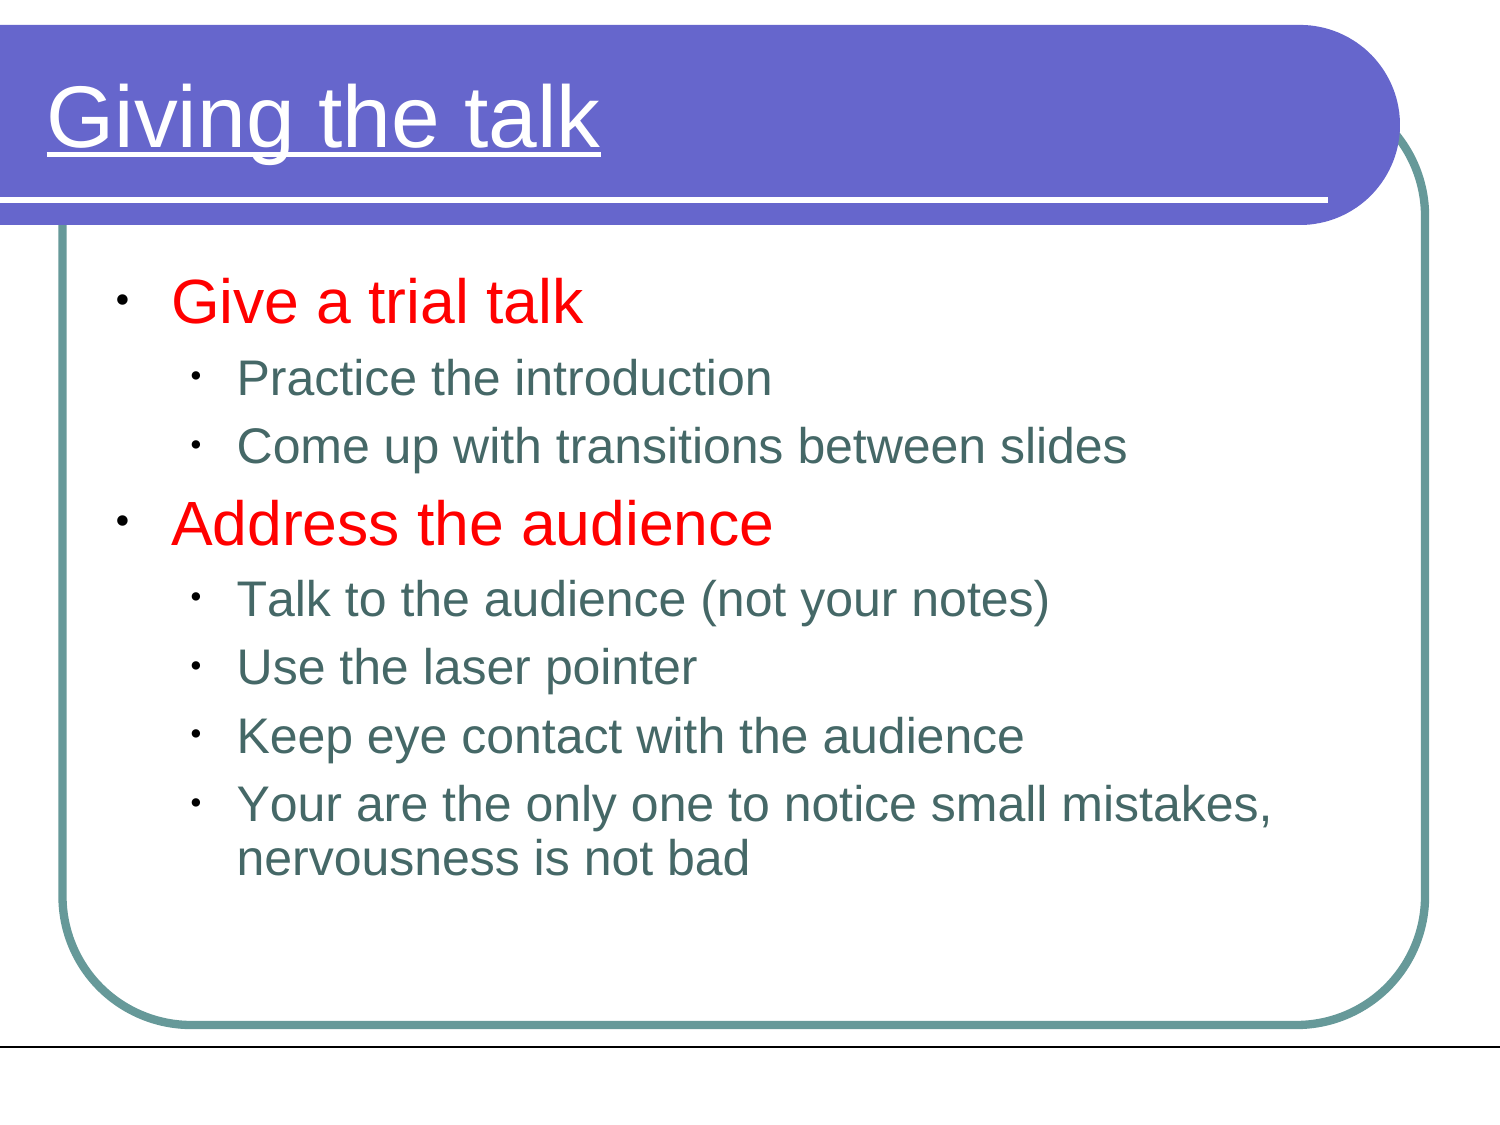

# Giving the talk
Give a trial talk
Practice the introduction
Come up with transitions between slides
Address the audience
Talk to the audience (not your notes)
Use the laser pointer
Keep eye contact with the audience
Your are the only one to notice small mistakes, nervousness is not bad